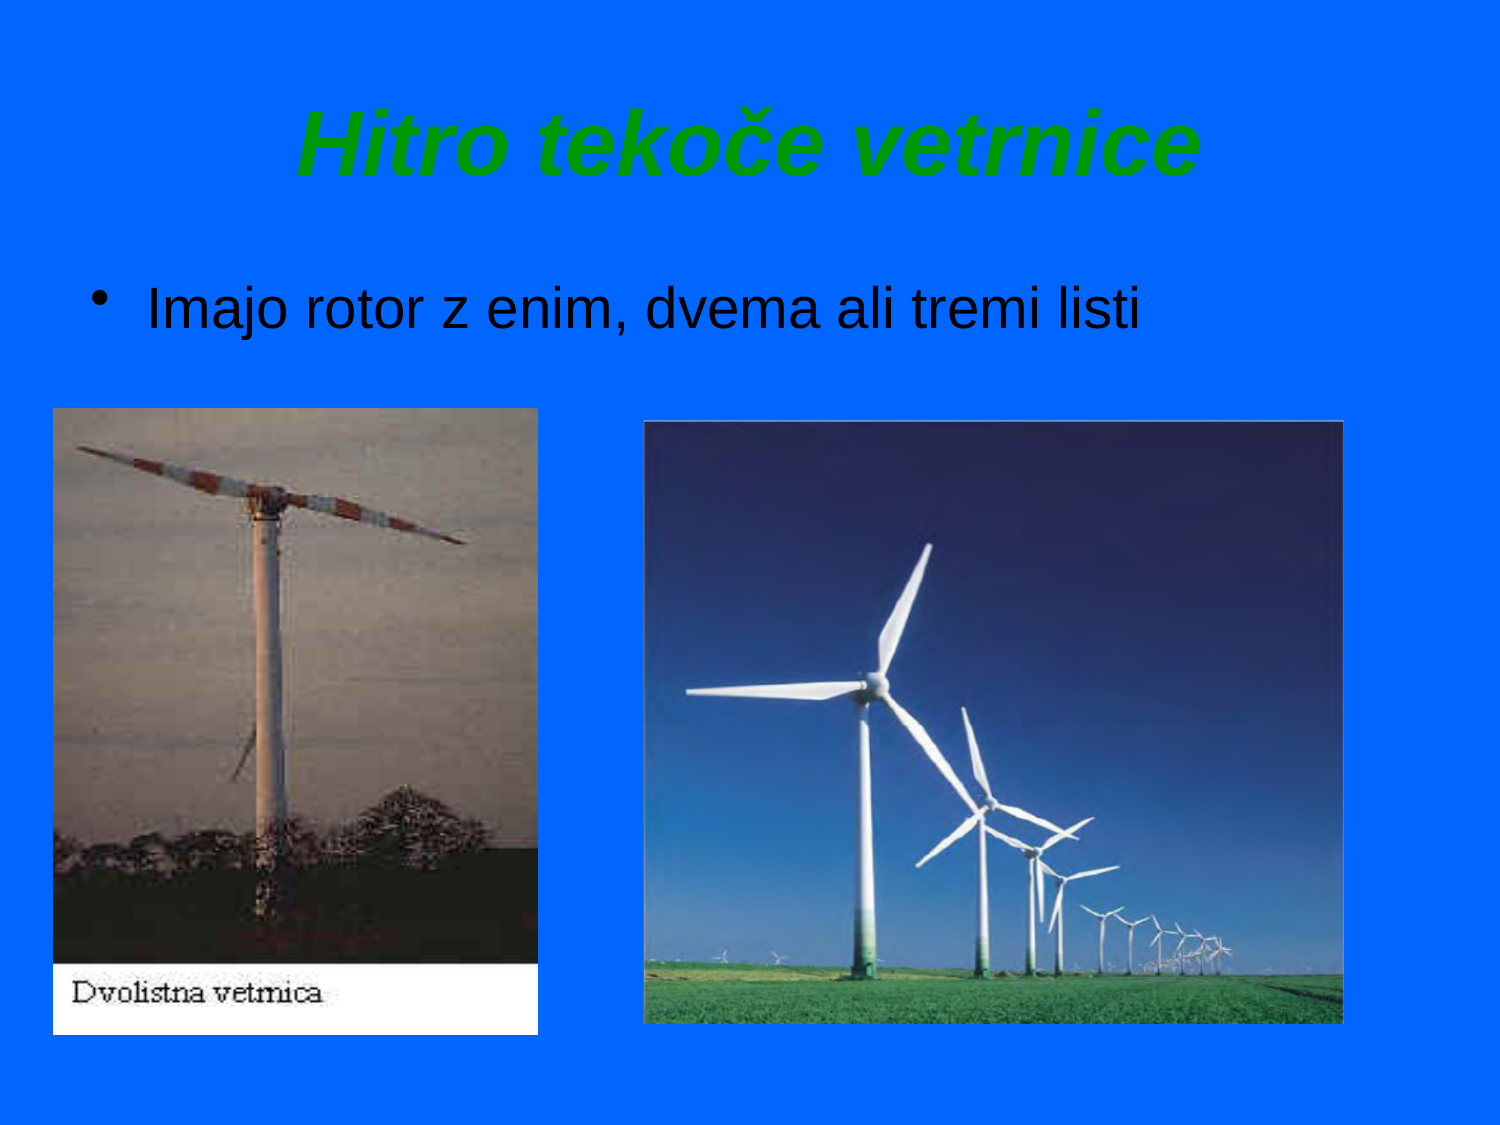

# Hitro tekoče vetrnice
Imajo rotor z enim, dvema ali tremi listi